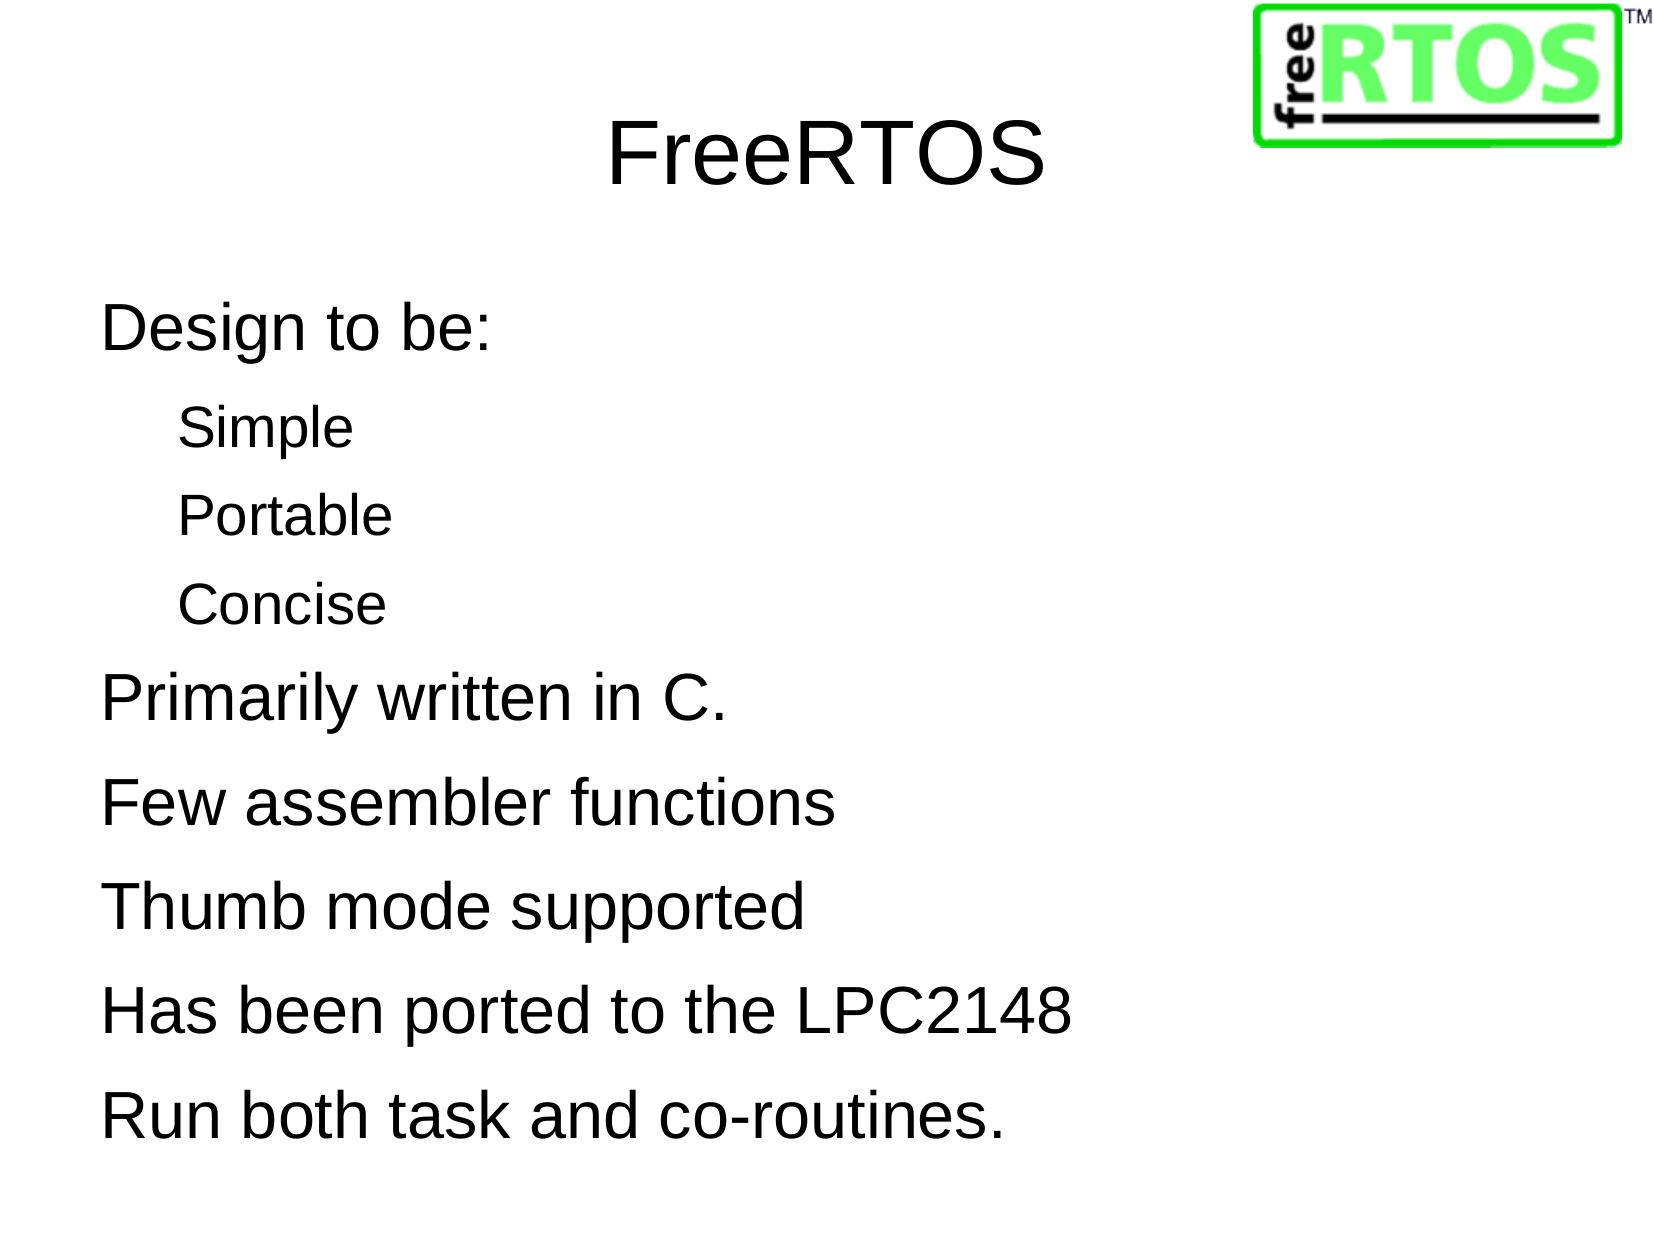

# FreeRTOS
Design to be:
Simple
Portable
Concise
Primarily written in C.
Few assembler functions
Thumb mode supported
Has been ported to the LPC2148
Run both task and co-routines.